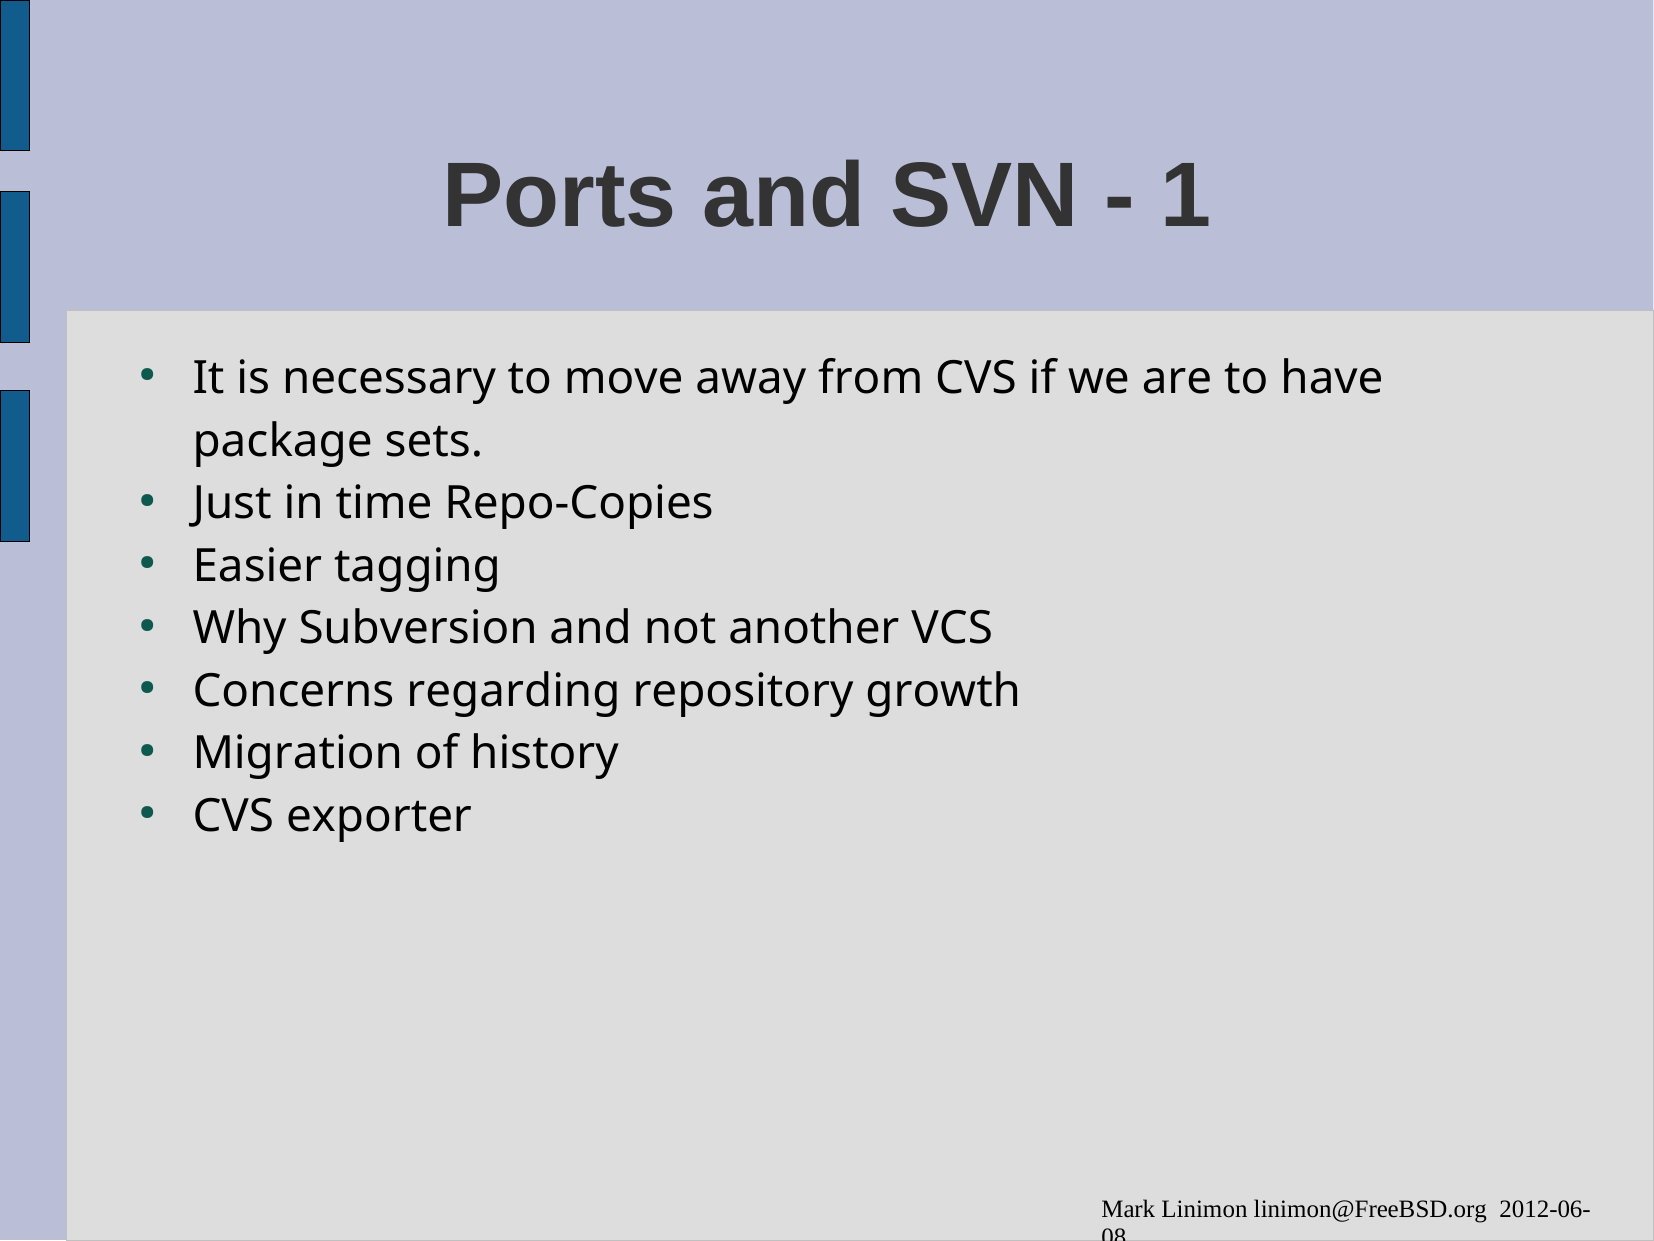

# Ports and SVN - 1
It is necessary to move away from CVS if we are to have package sets.
Just in time Repo-Copies
Easier tagging
Why Subversion and not another VCS
Concerns regarding repository growth
Migration of history
CVS exporter
Mark Linimon linimon@FreeBSD.org 2012-06-08